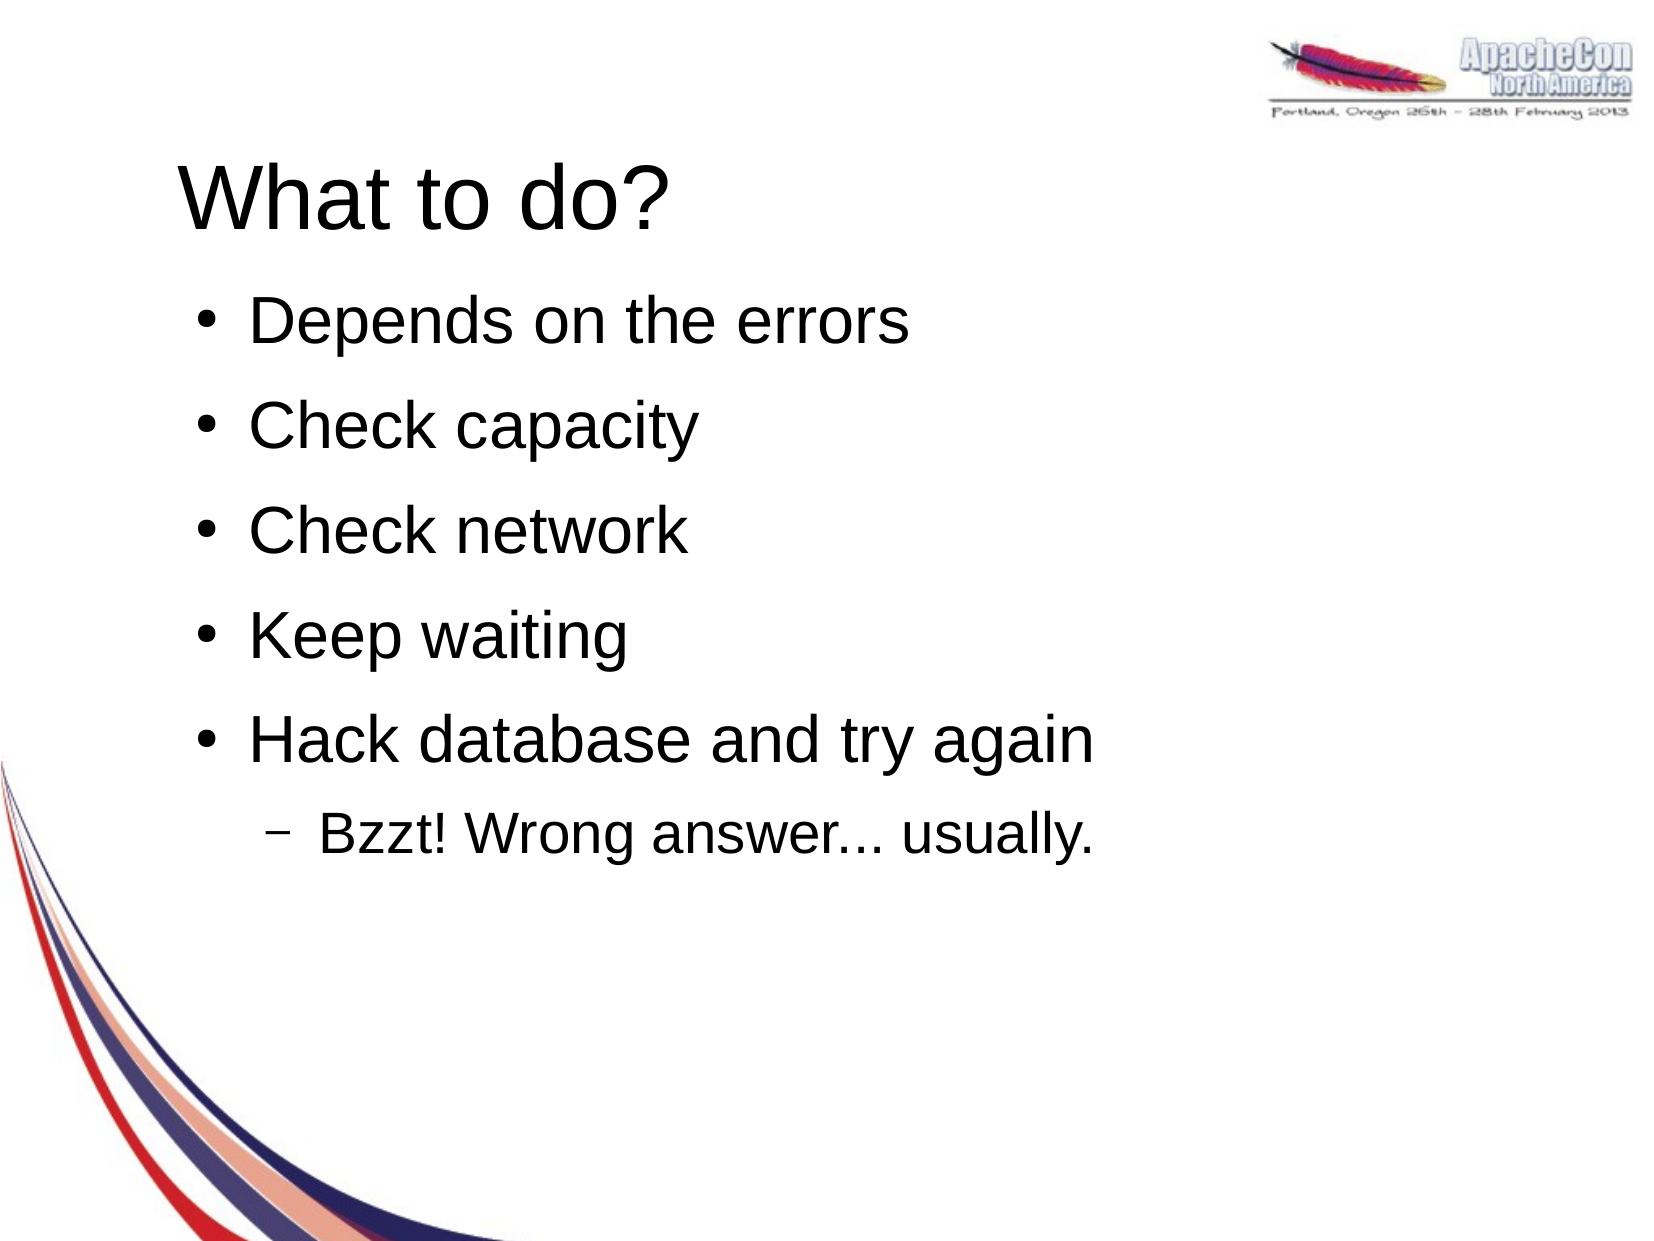

# What to do?
Depends on the errors
Check capacity
Check network
Keep waiting
Hack database and try again
Bzzt! Wrong answer... usually.